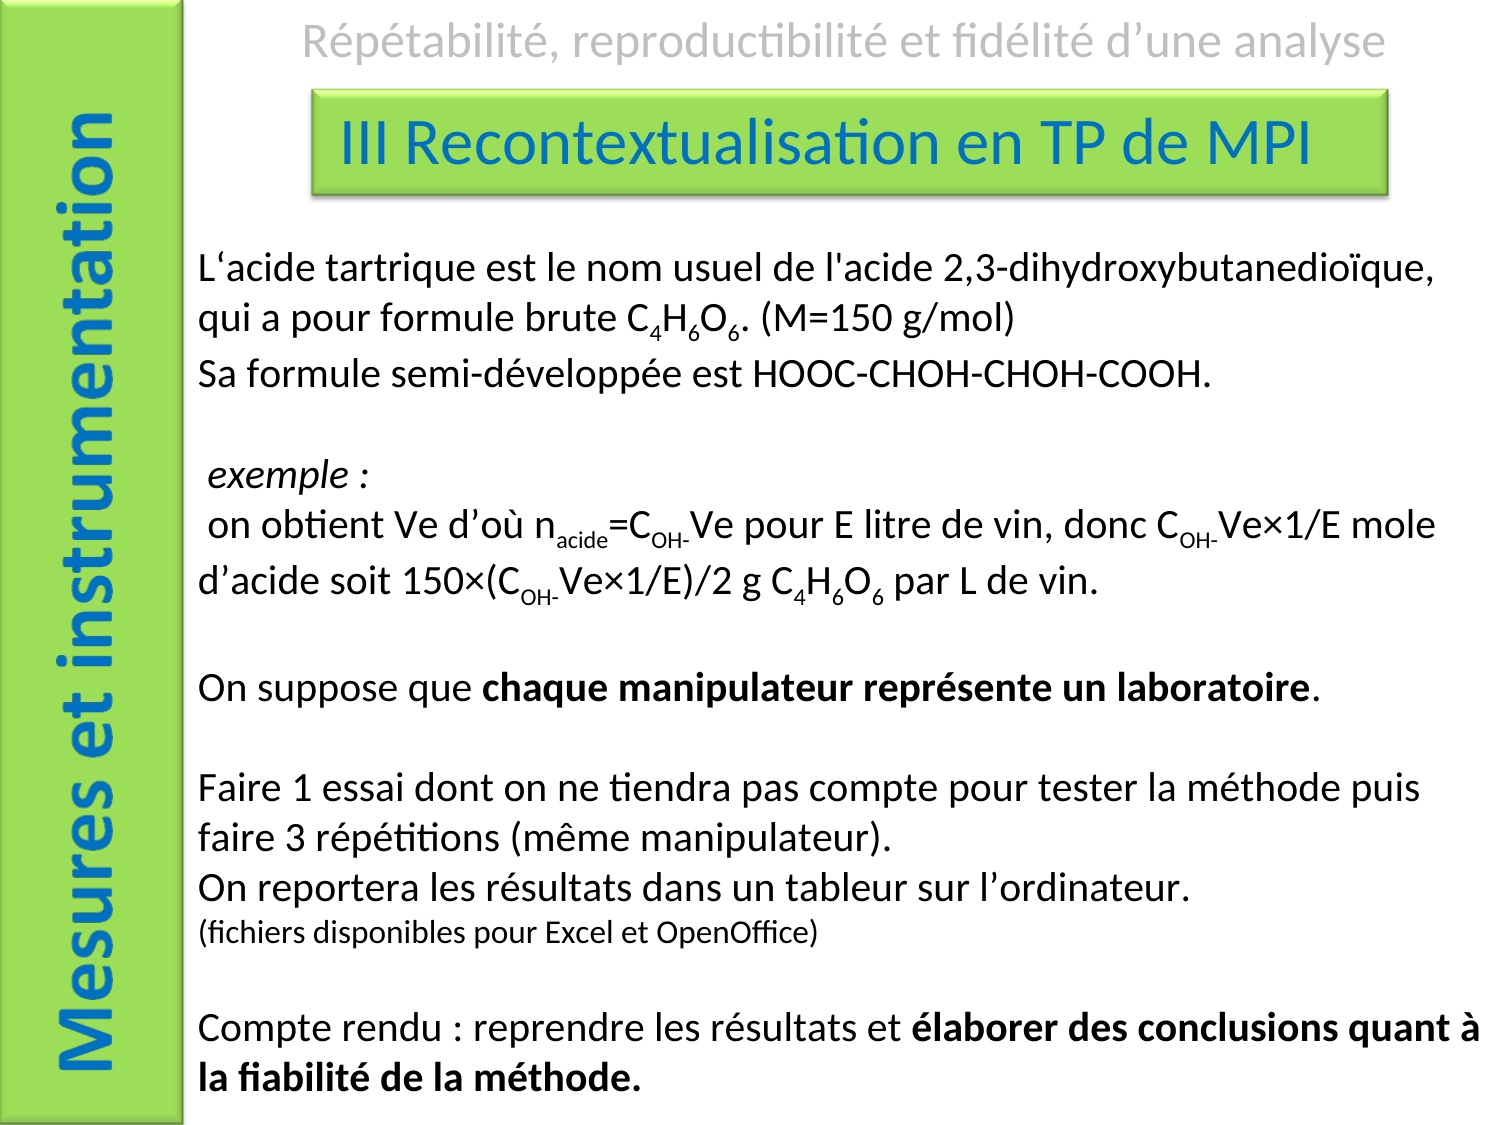

Répétabilité, reproductibilité et fidélité d’une analyse
III Recontextualisation en TP de MPI
L‘acide tartrique est le nom usuel de l'acide 2,3-dihydroxybutanedioïque, qui a pour formule brute C4H6O6. (M=150 g/mol)
Sa formule semi-développée est HOOC-CHOH-CHOH-COOH.
 exemple :
 on obtient Ve d’où nacide=COH-Ve pour E litre de vin, donc COH-Ve×1/E mole d’acide soit 150×(COH-Ve×1/E)/2 g C4H6O6 par L de vin.
On suppose que chaque manipulateur représente un laboratoire.
Faire 1 essai dont on ne tiendra pas compte pour tester la méthode puis faire 3 répétitions (même manipulateur).
On reportera les résultats dans un tableur sur l’ordinateur.
(fichiers disponibles pour Excel et OpenOffice)
Compte rendu : reprendre les résultats et élaborer des conclusions quant à la fiabilité de la méthode.